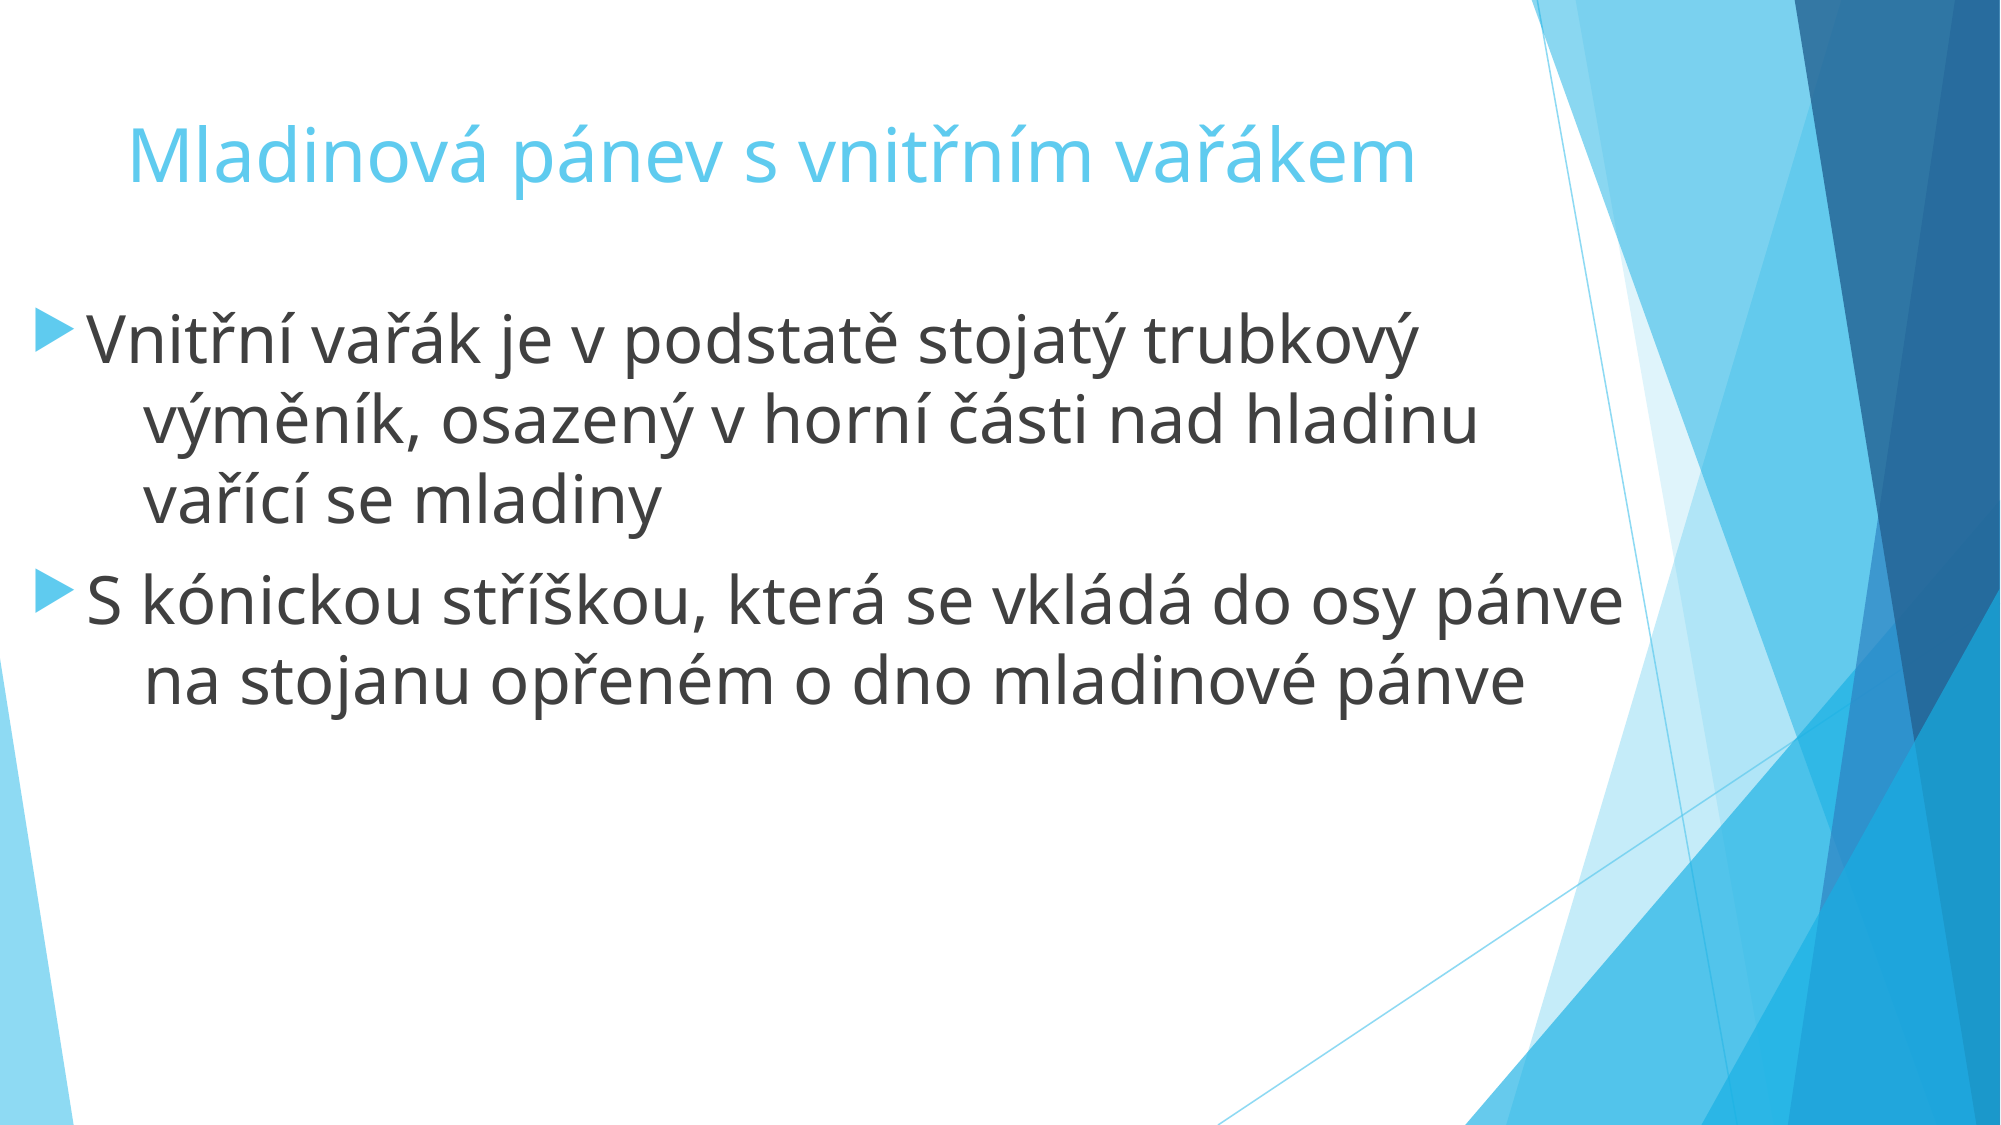

# Mladinová pánev s vnitřním vařákem
Vnitřní vařák je v podstatě stojatý trubkový výměník, osazený v horní části nad hladinu vařící se mladiny
S kónickou stříškou, která se vkládá do osy pánve na stojanu opřeném o dno mladinové pánve